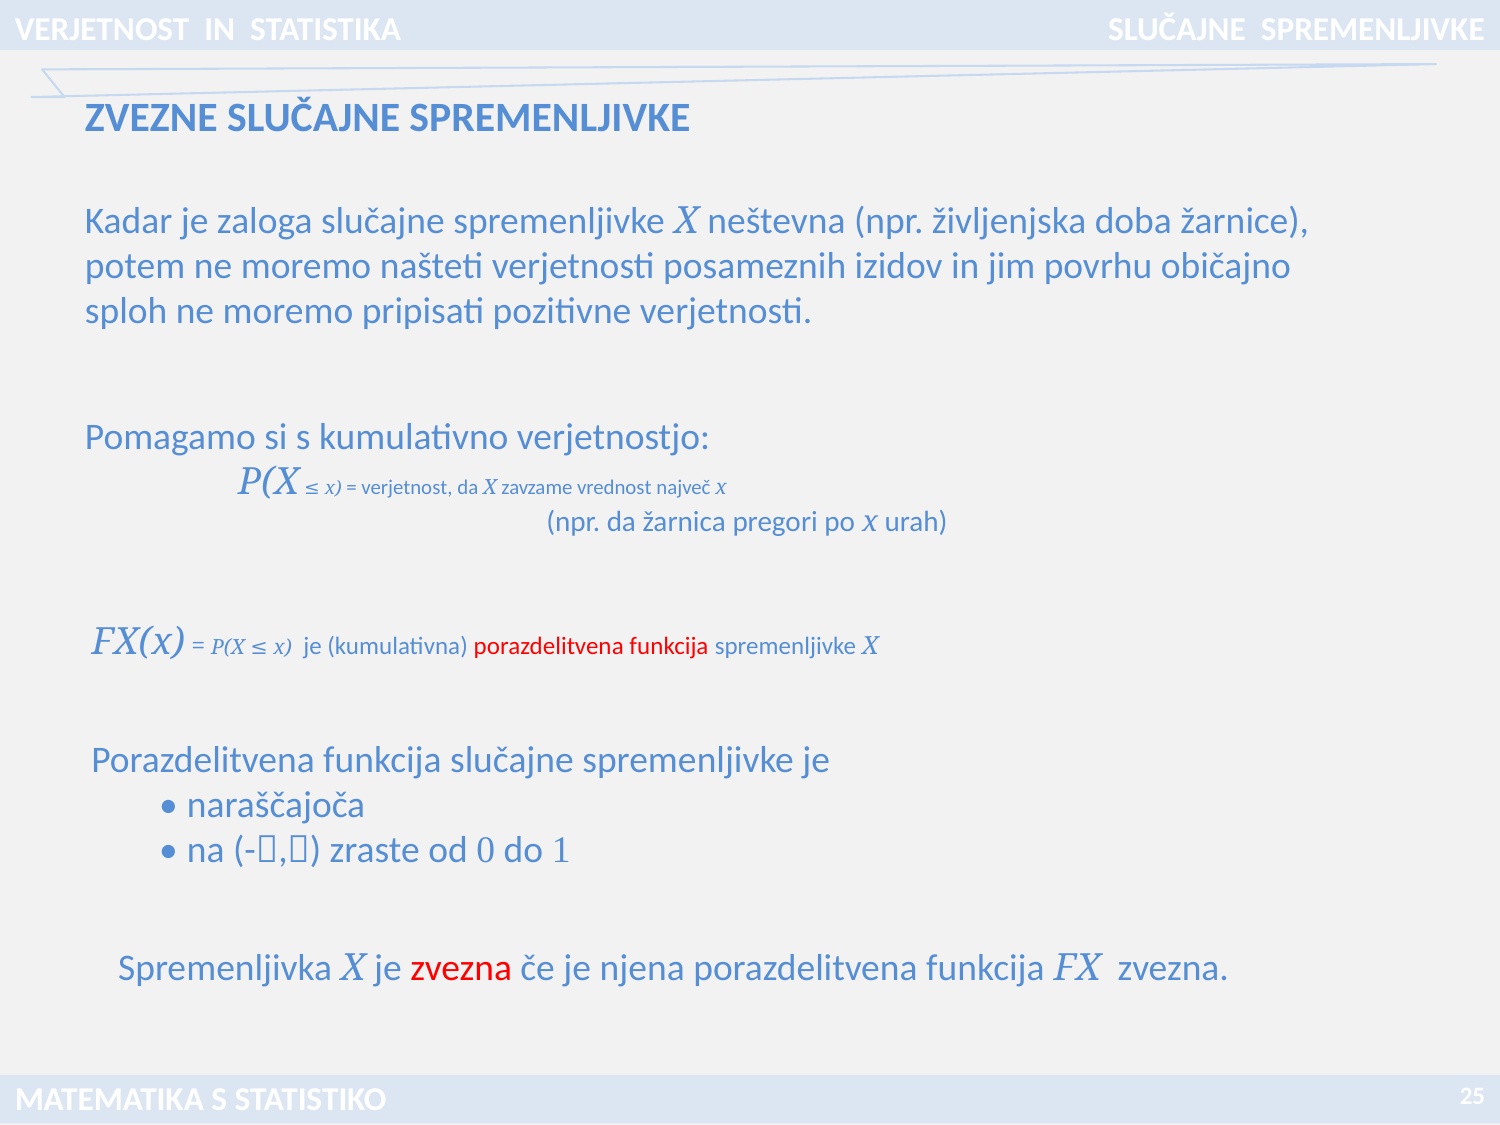

VERJETNOST IN STATISTIKA
SLUČAJNE SPREMENLJIVKE
ZVEZNE SLUČAJNE SPREMENLJIVKE
Kadar je zaloga slučajne spremenljivke X neštevna (npr. življenjska doba žarnice), potem ne moremo našteti verjetnosti posameznih izidov in jim povrhu običajno sploh ne moremo pripisati pozitivne verjetnosti.
Pomagamo si s kumulativno verjetnostjo:
 P(X ≤ x) = verjetnost, da X zavzame vrednost največ x
 (npr. da žarnica pregori po x urah)
FX(x) = P(X ≤ x) je (kumulativna) porazdelitvena funkcija spremenljivke X
Porazdelitvena funkcija slučajne spremenljivke je
 • naraščajoča
 • na (-,) zraste od 0 do 1
Spremenljivka X je zvezna če je njena porazdelitvena funkcija FX zvezna.
MATEMATIKA S STATISTIKO